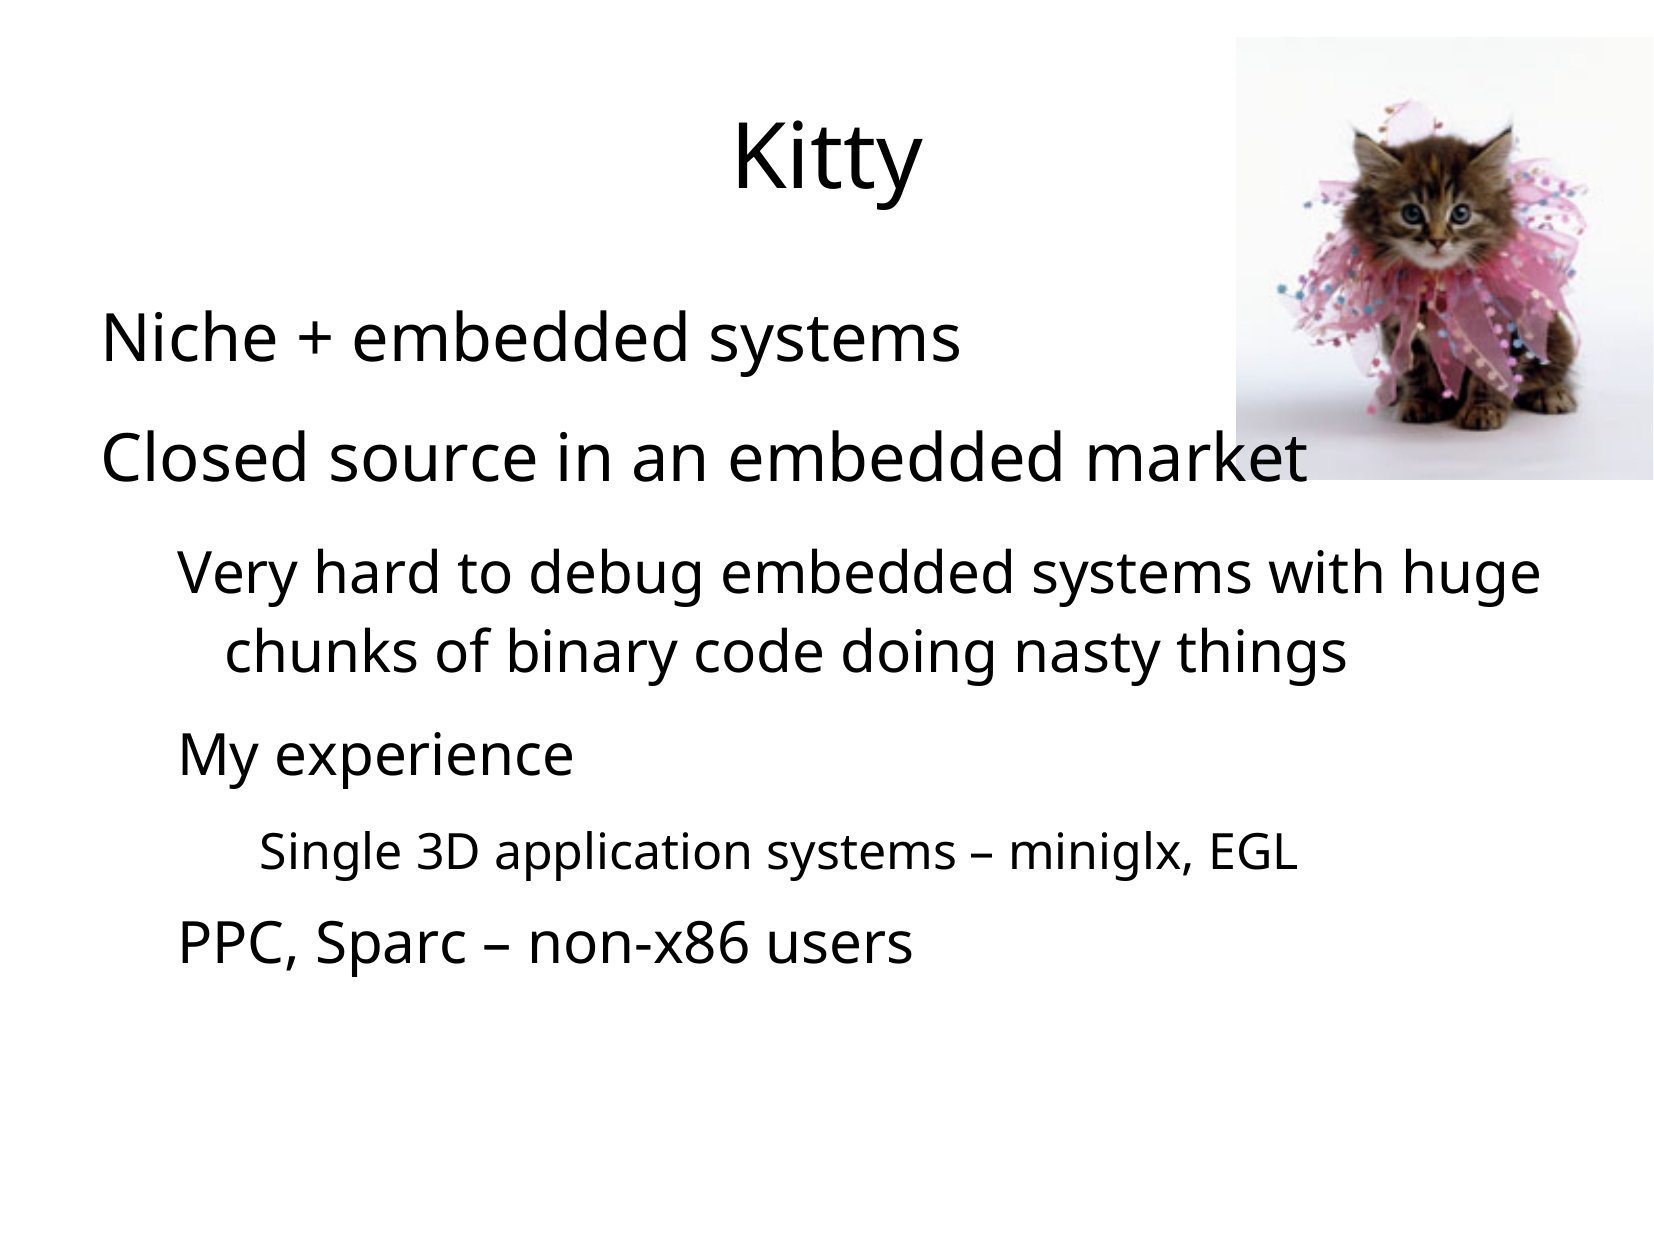

# Kitty
Niche + embedded systems
Closed source in an embedded market
Very hard to debug embedded systems with huge chunks of binary code doing nasty things
My experience
Single 3D application systems – miniglx, EGL
PPC, Sparc – non-x86 users